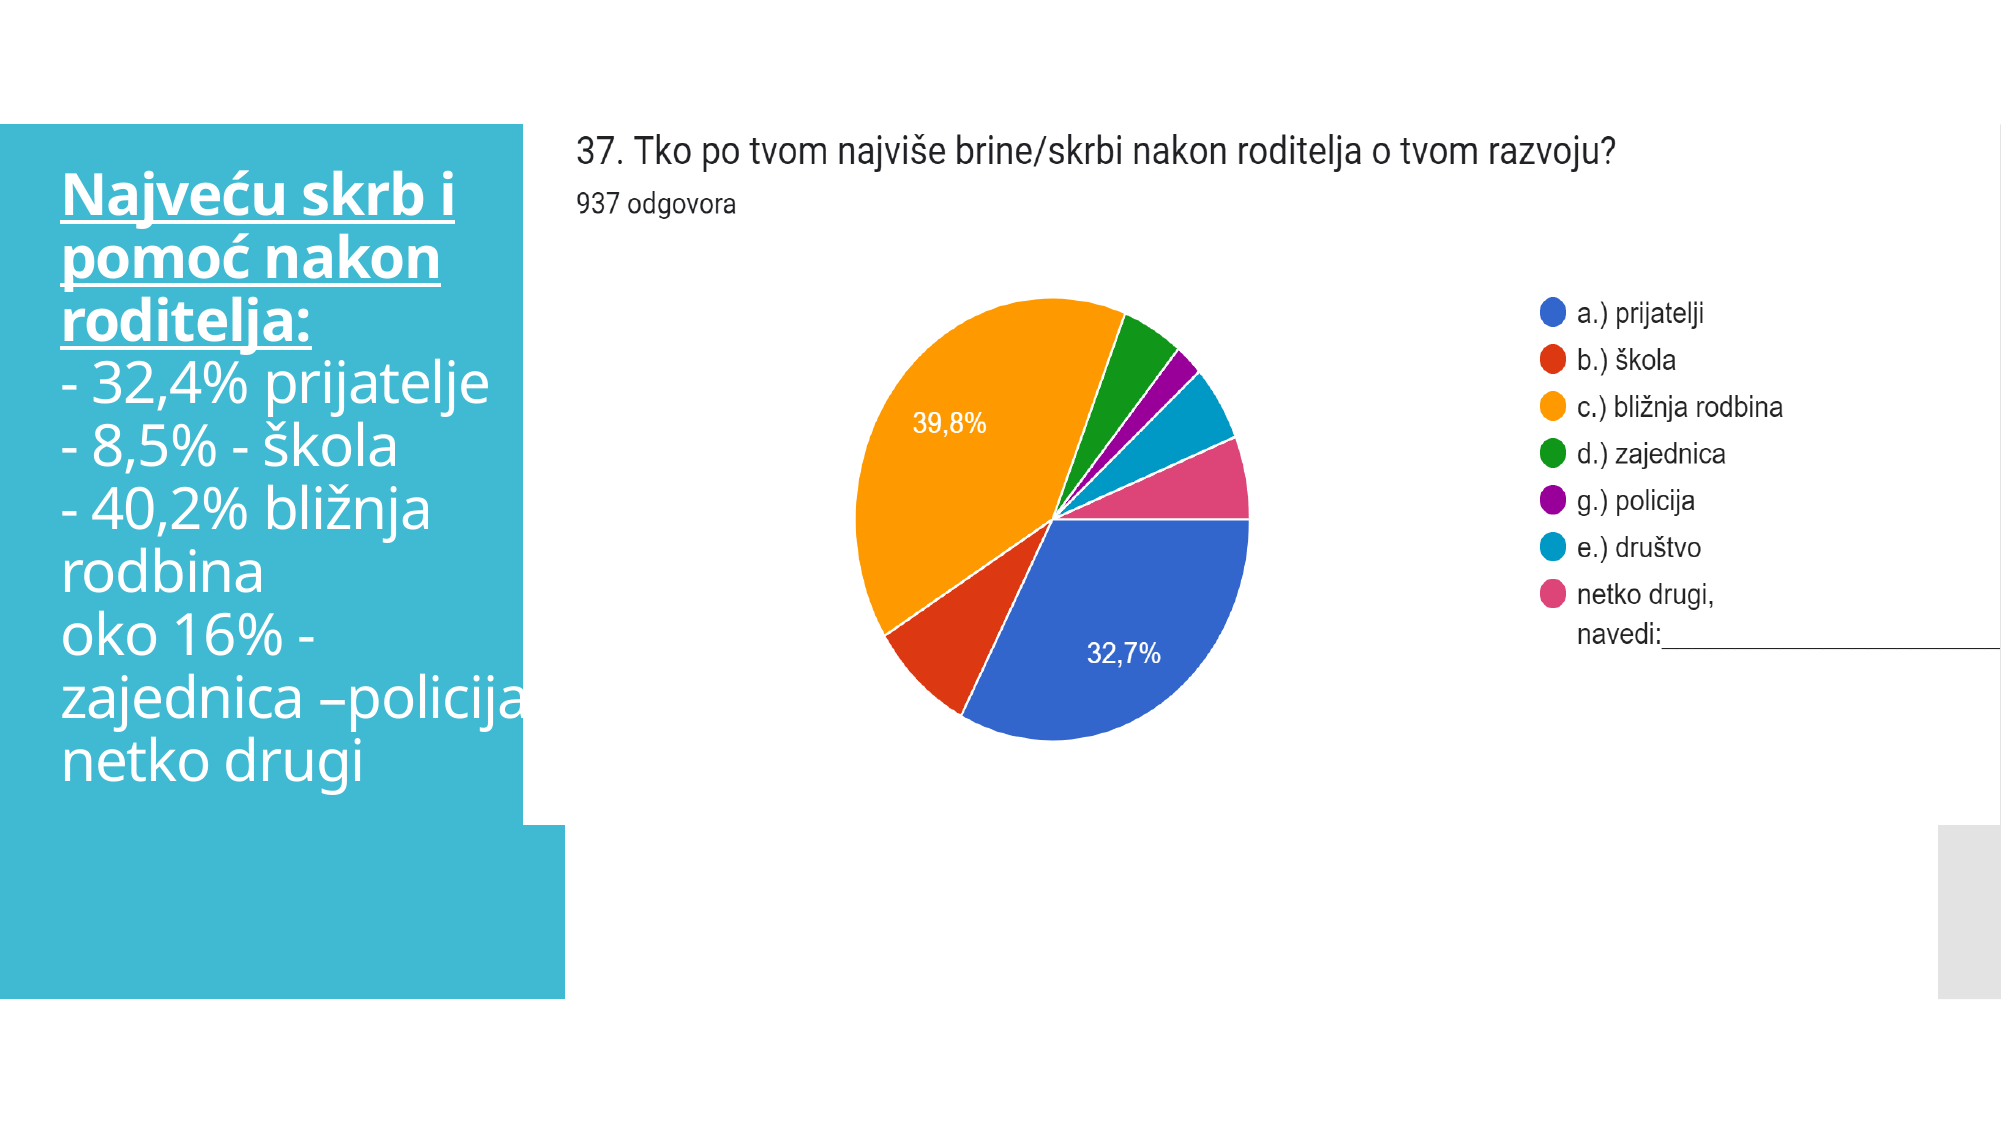

# Najveću skrb i pomoć nakon roditelja: - 32,4% prijatelje - 8,5% - škola - 40,2% bližnja rodbina oko 16% - zajednica –policija- netko drugi